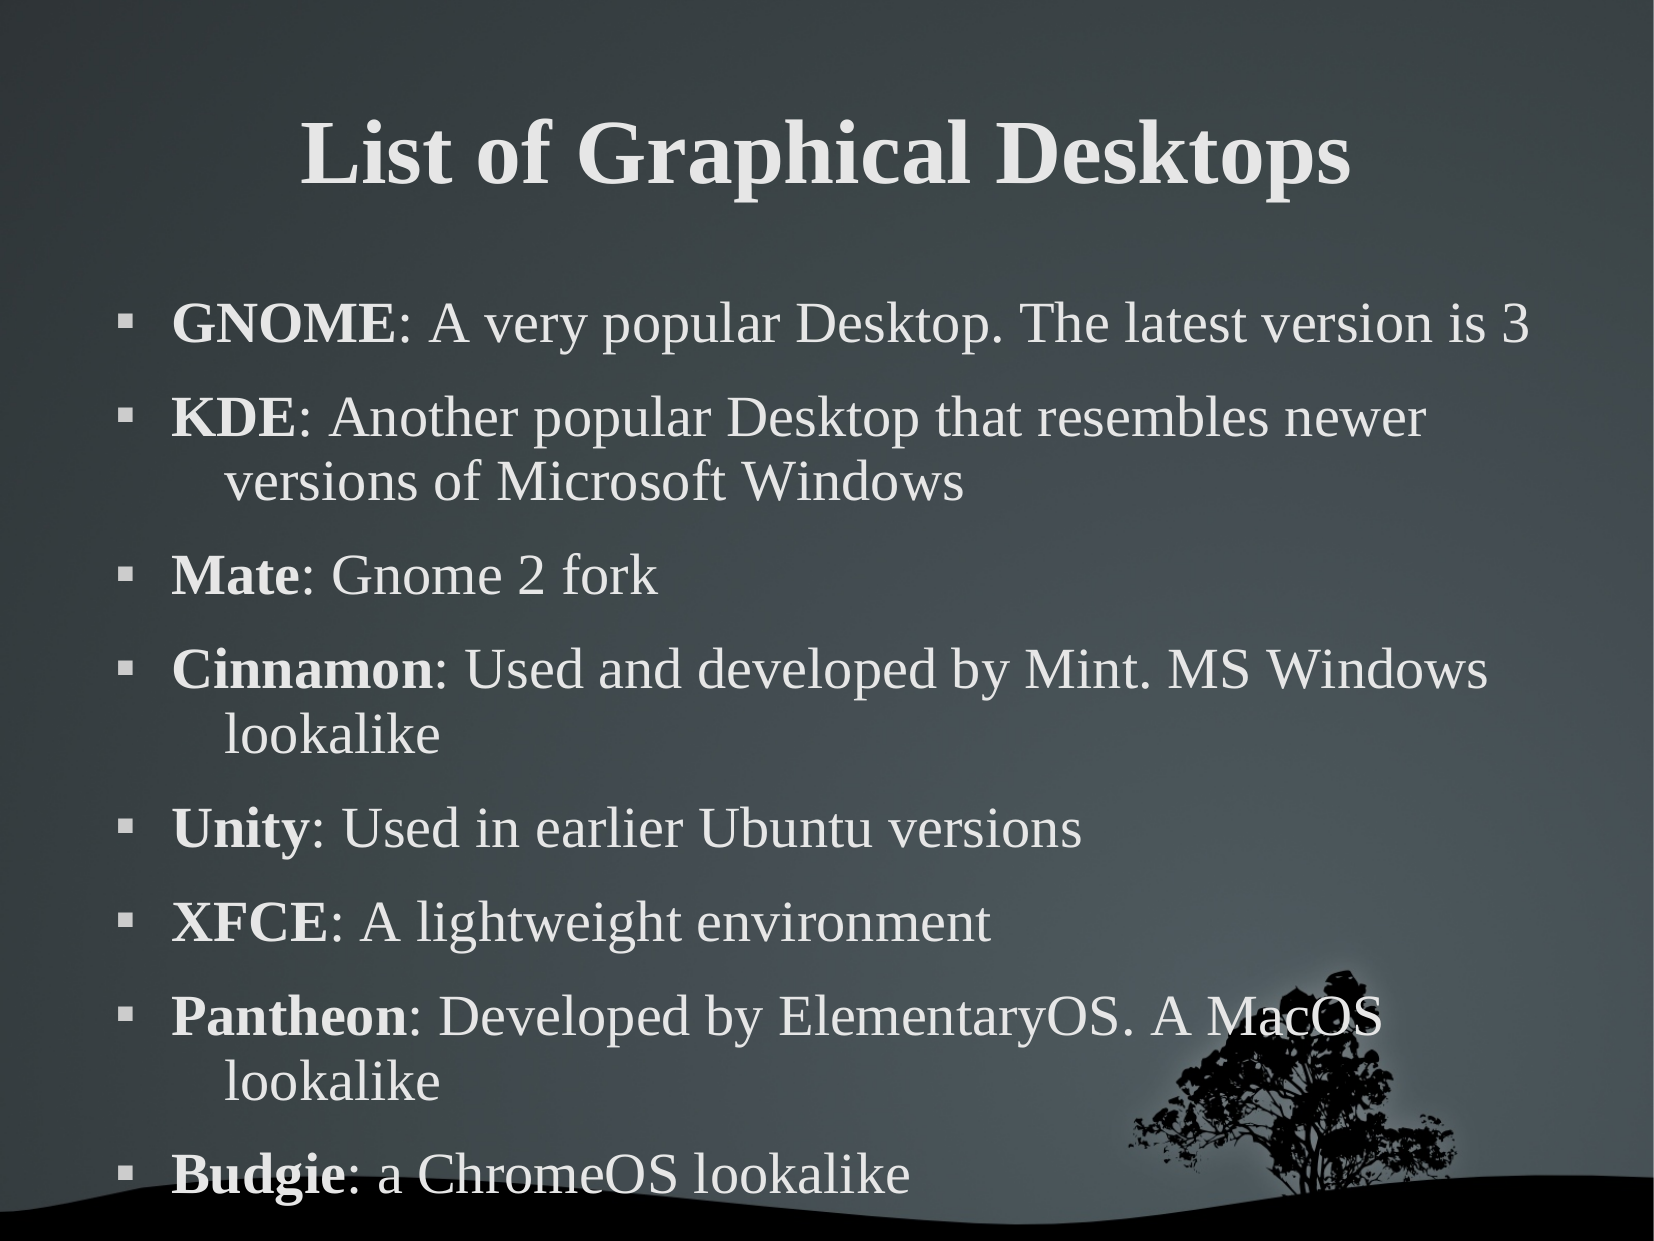

# List of Graphical Desktops
GNOME: A very popular Desktop. The latest version is 3
KDE: Another popular Desktop that resembles newer versions of Microsoft Windows
Mate: Gnome 2 fork
Cinnamon: Used and developed by Mint. MS Windows lookalike
Unity: Used in earlier Ubuntu versions
XFCE: A lightweight environment
Pantheon: Developed by ElementaryOS. A MacOS lookalike
Budgie: a ChromeOS lookalike